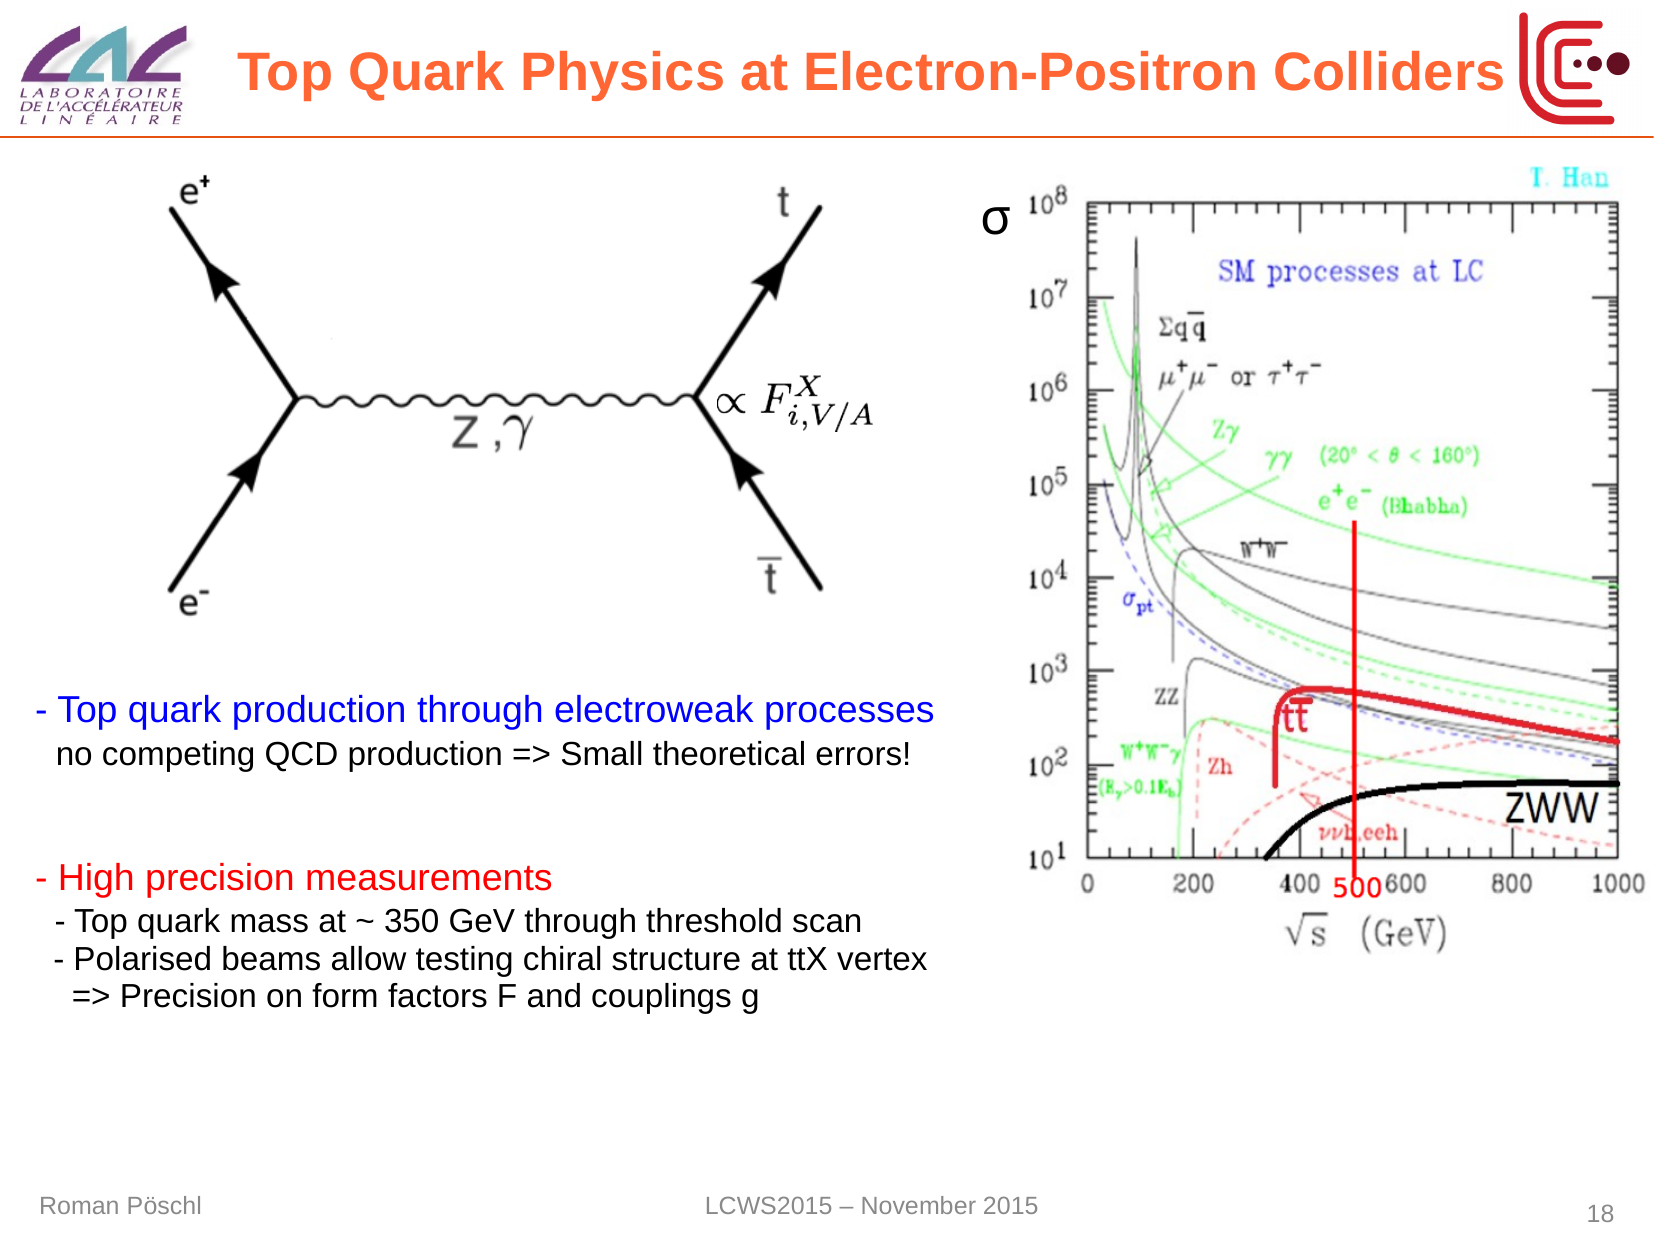

# Top Quark Physics at Electron-Positron Colliders
σ
- Top quark production through electroweak processes
 no competing QCD production => Small theoretical errors!
- High precision measurements
 - Top quark mass at ~ 350 GeV through threshold scan
 - Polarised beams allow testing chiral structure at ttX vertex
 => Precision on form factors F and couplings g